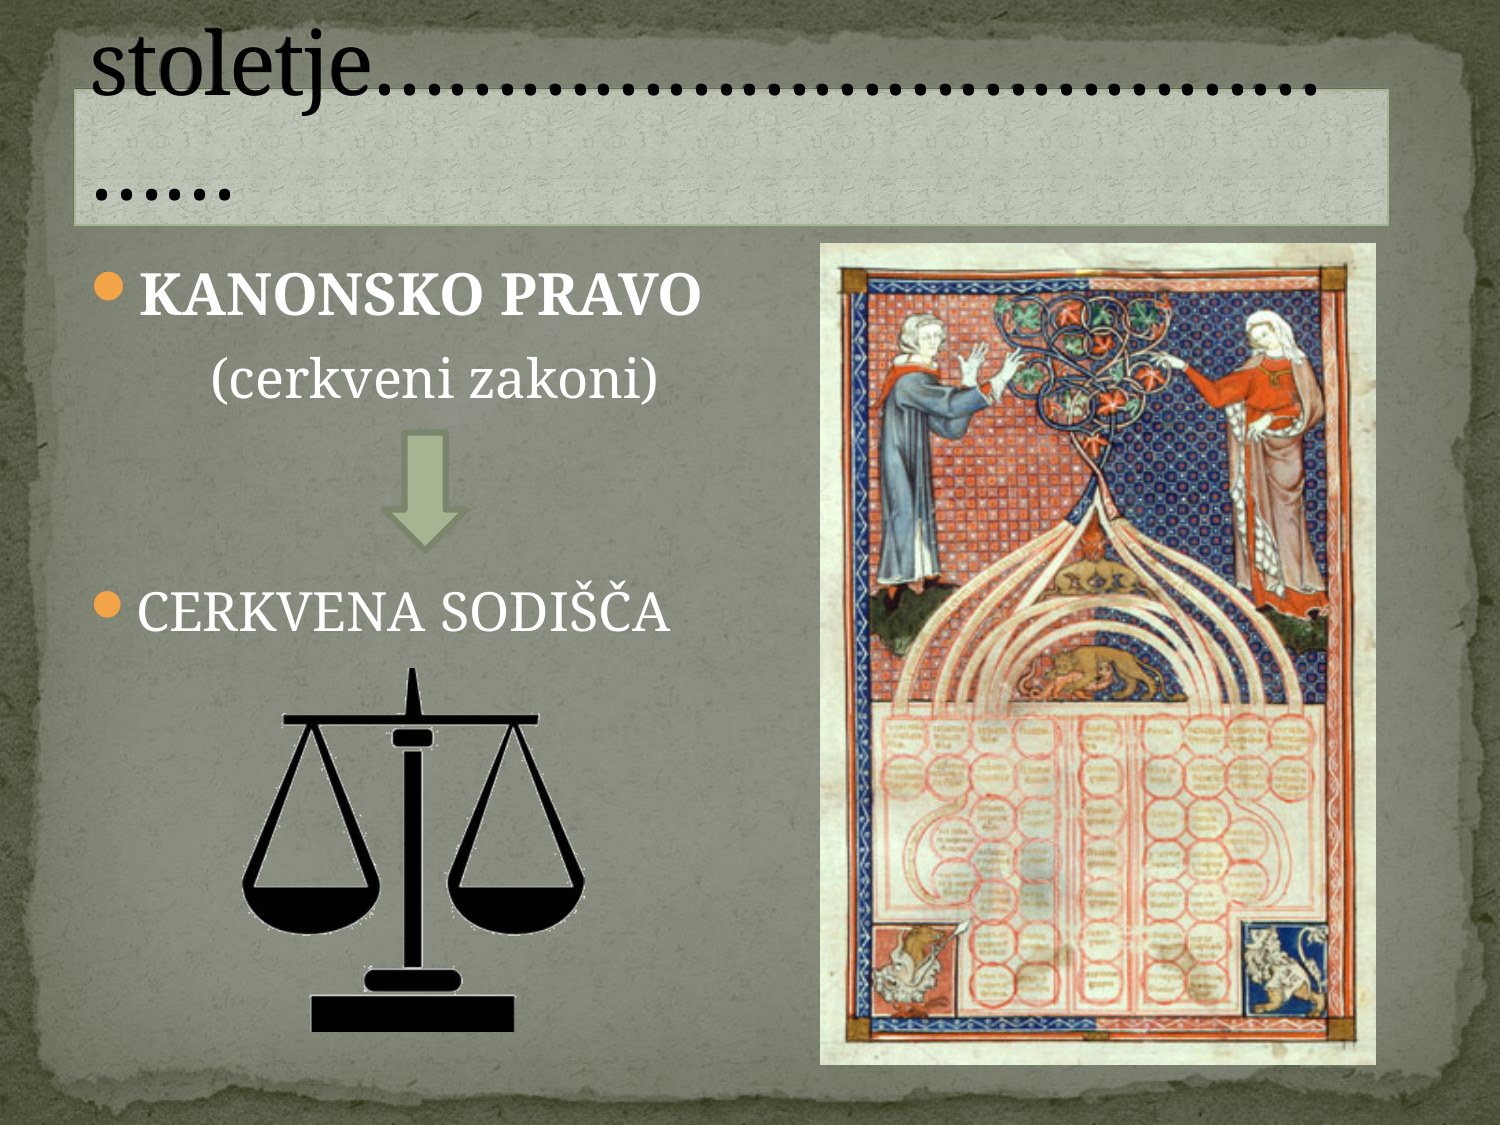

12. stoletje………………………………………
# KANONSKO PRAVO
		(cerkveni zakoni)
CERKVENA SODIŠČA